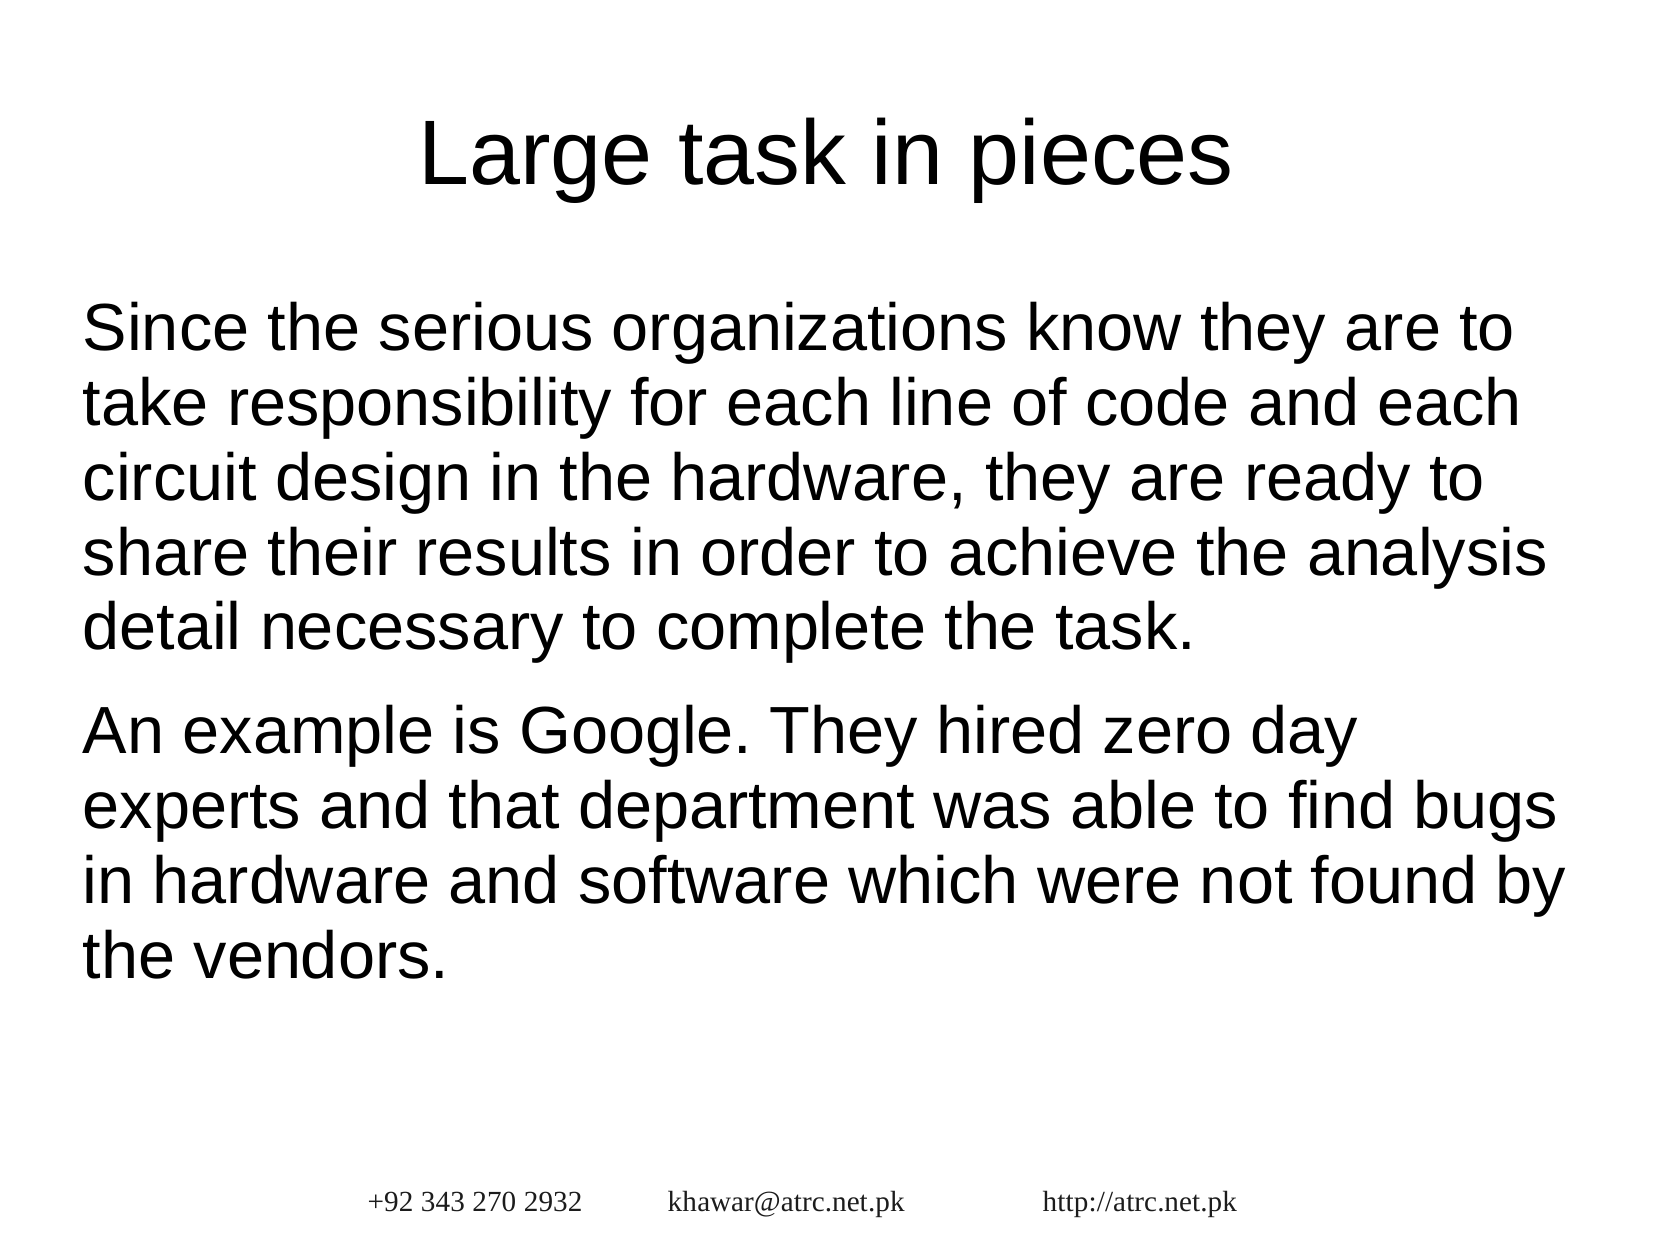

# Large task in pieces
Since the serious organizations know they are to take responsibility for each line of code and each circuit design in the hardware, they are ready to share their results in order to achieve the analysis detail necessary to complete the task.
An example is Google. They hired zero day experts and that department was able to find bugs in hardware and software which were not found by the vendors.